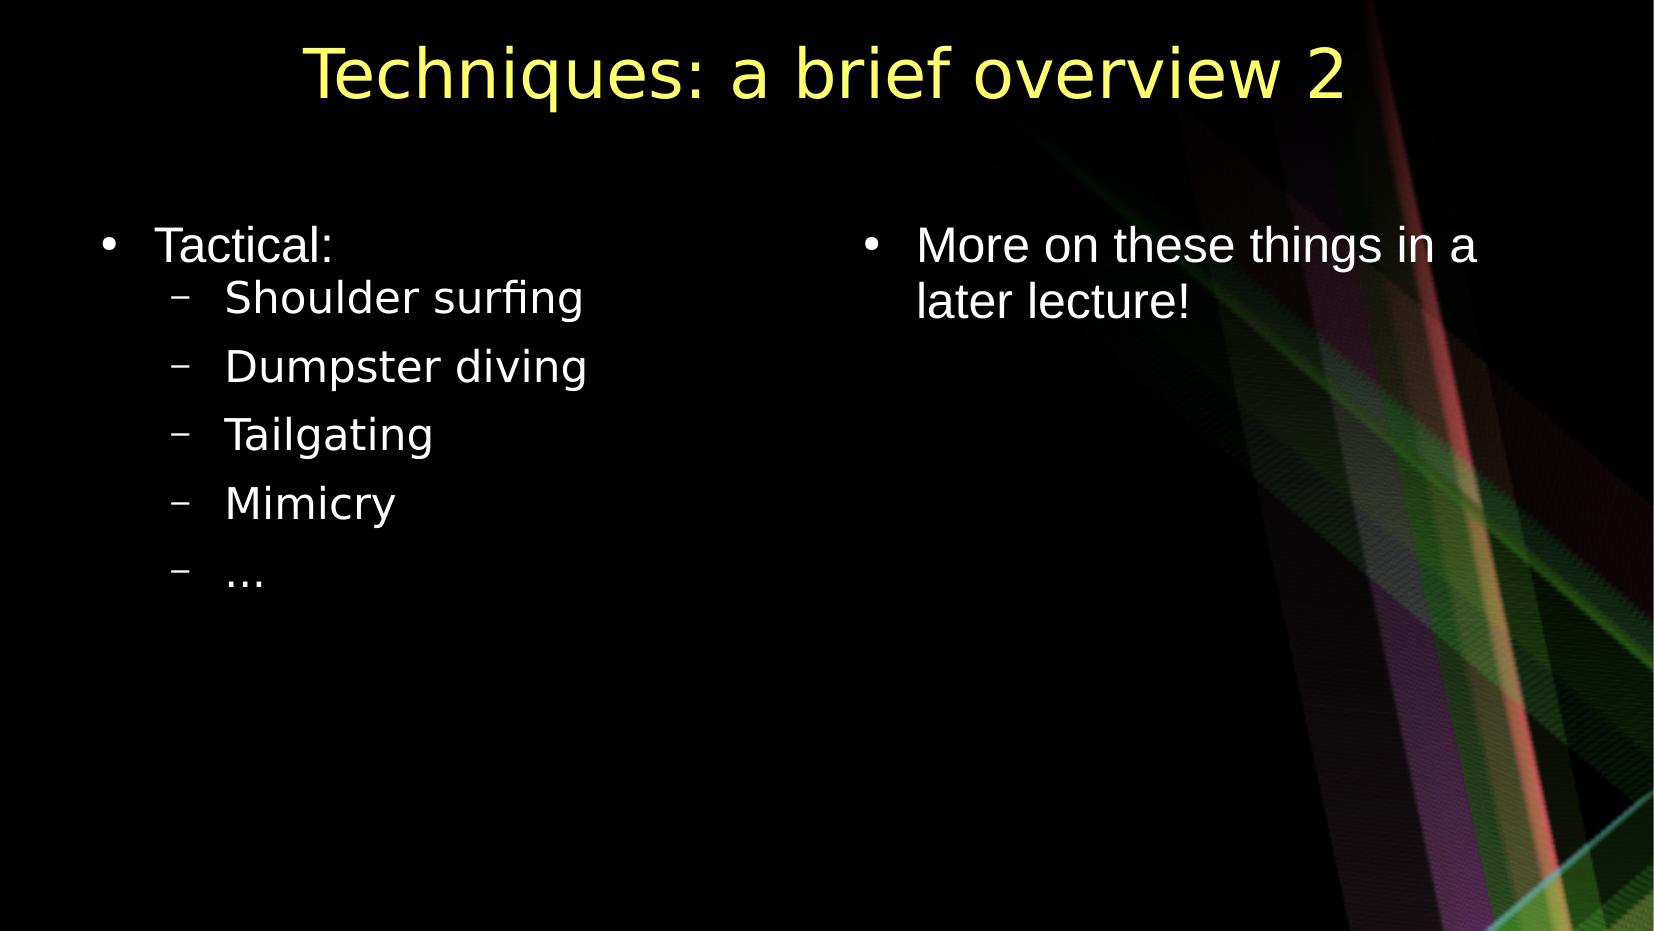

# Techniques: a brief overview 2
Tactical:
Shoulder surfing
Dumpster diving
Tailgating
Mimicry
...
More on these things in a later lecture!